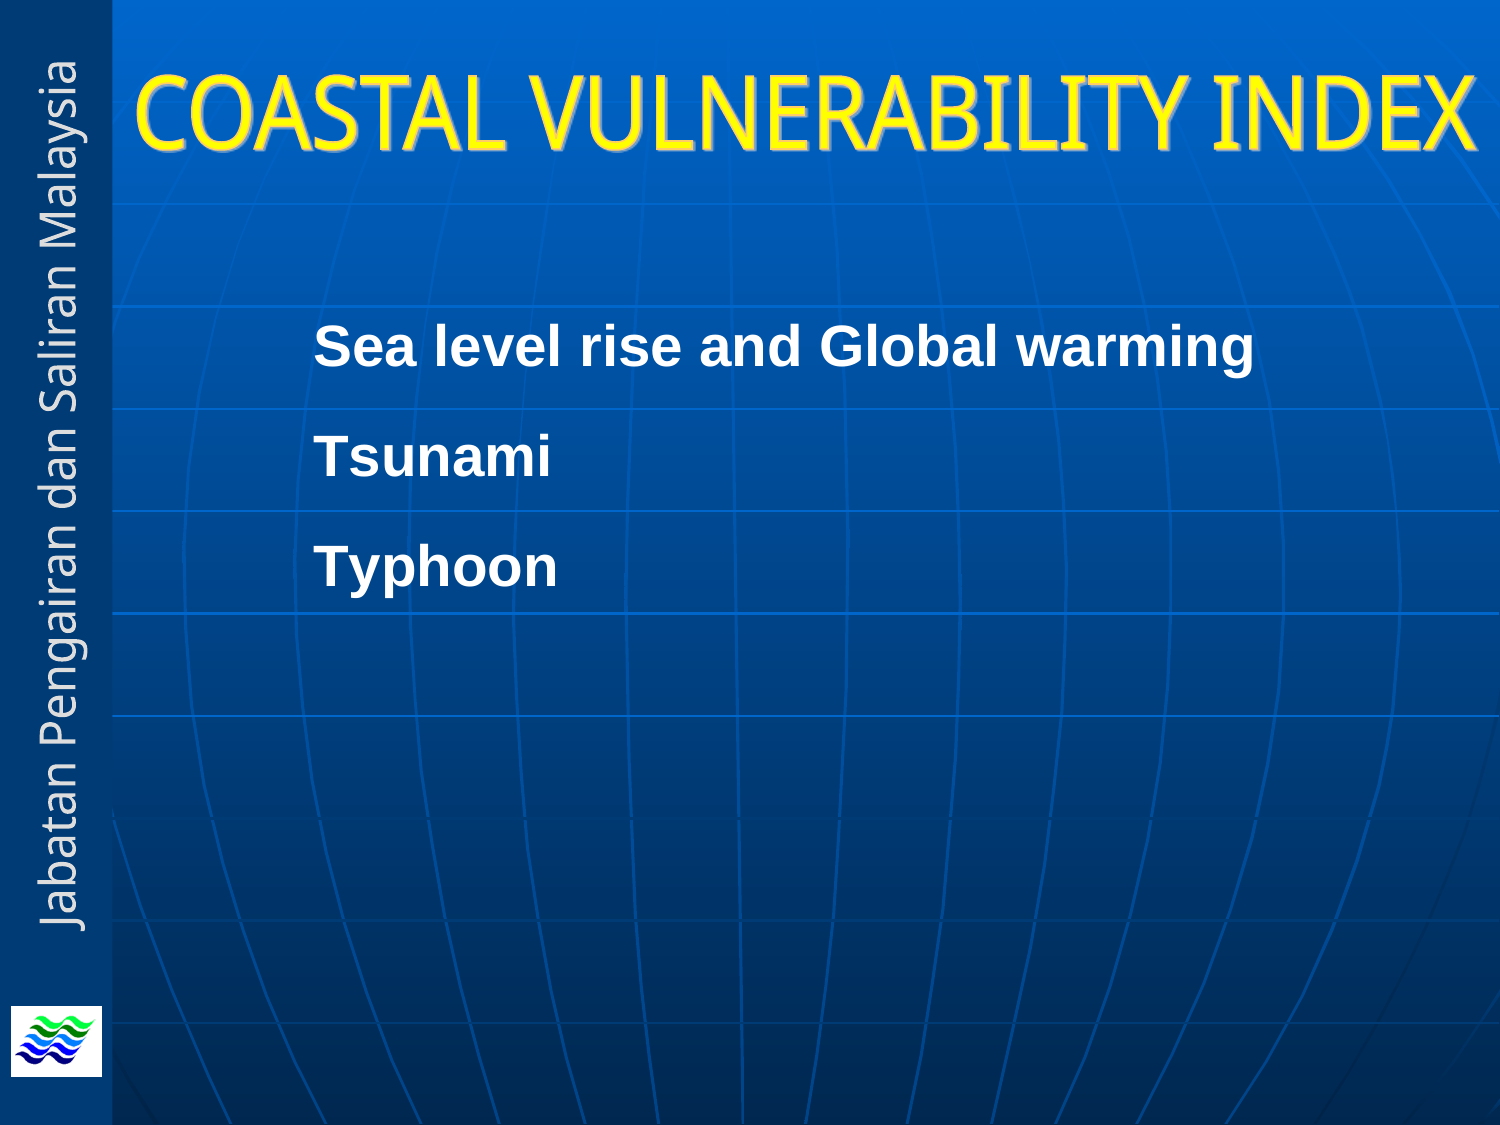

COASTAL VULNERABILITY INDEX
 Sea level rise and Global warming
 Tsunami
 Typhoon
Jabatan Pengairan dan Saliran Malaysia